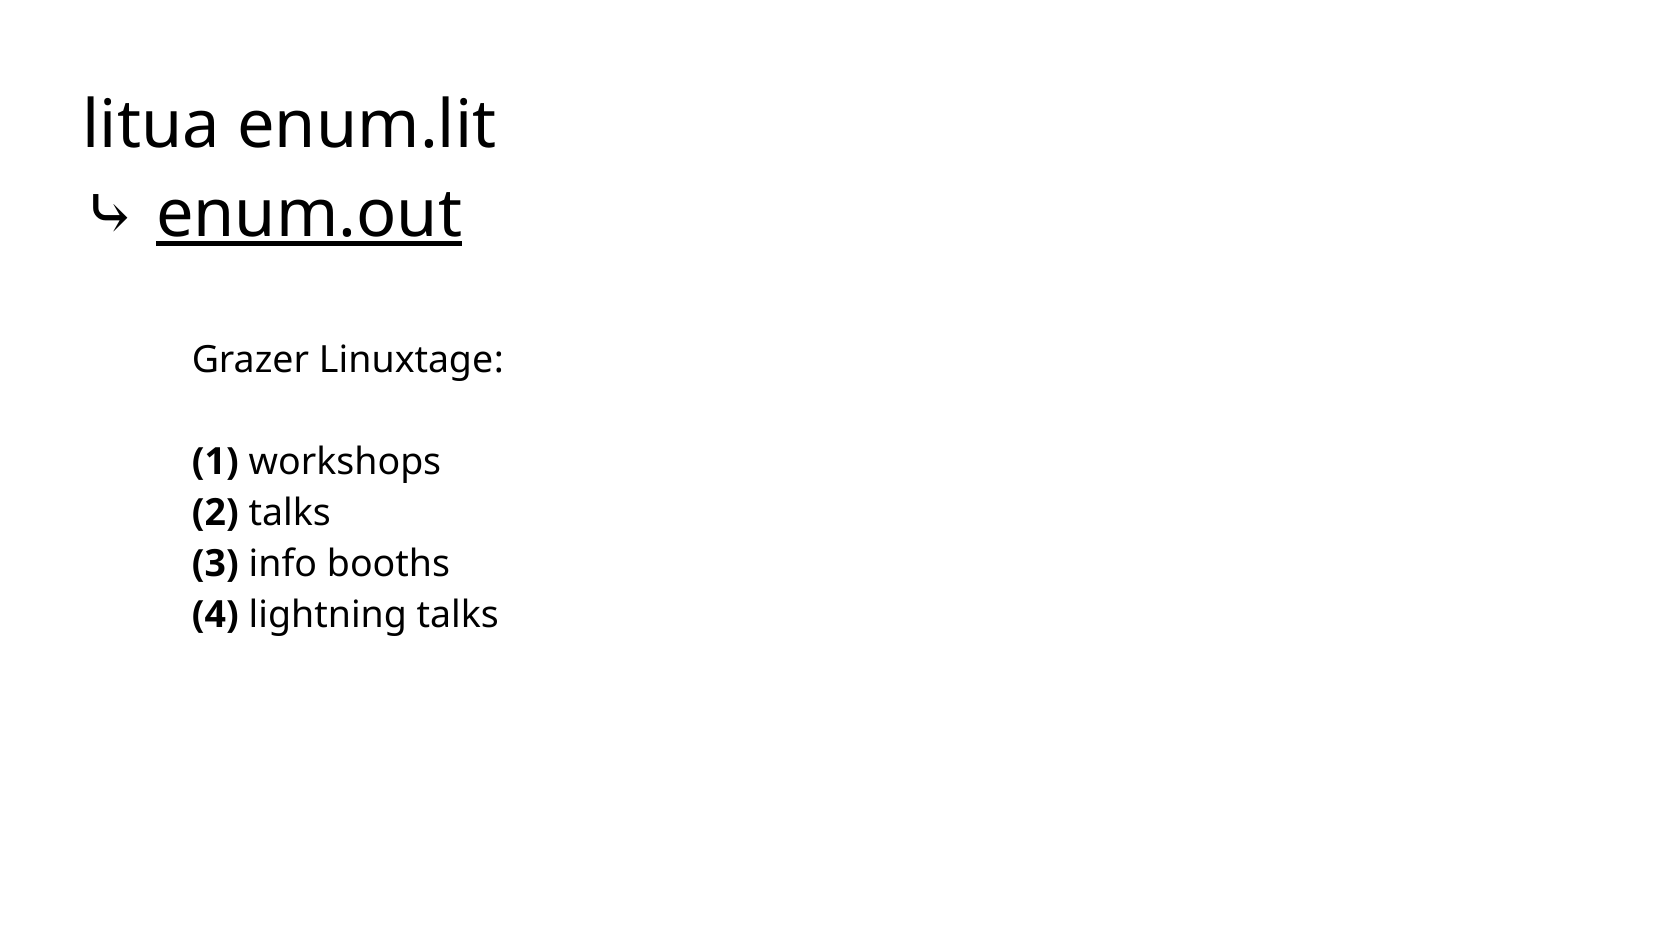

litua enum.lit
⤷ enum.out
Grazer Linuxtage:
(1) workshops
(2) talks
(3) info booths
(4) lightning talks